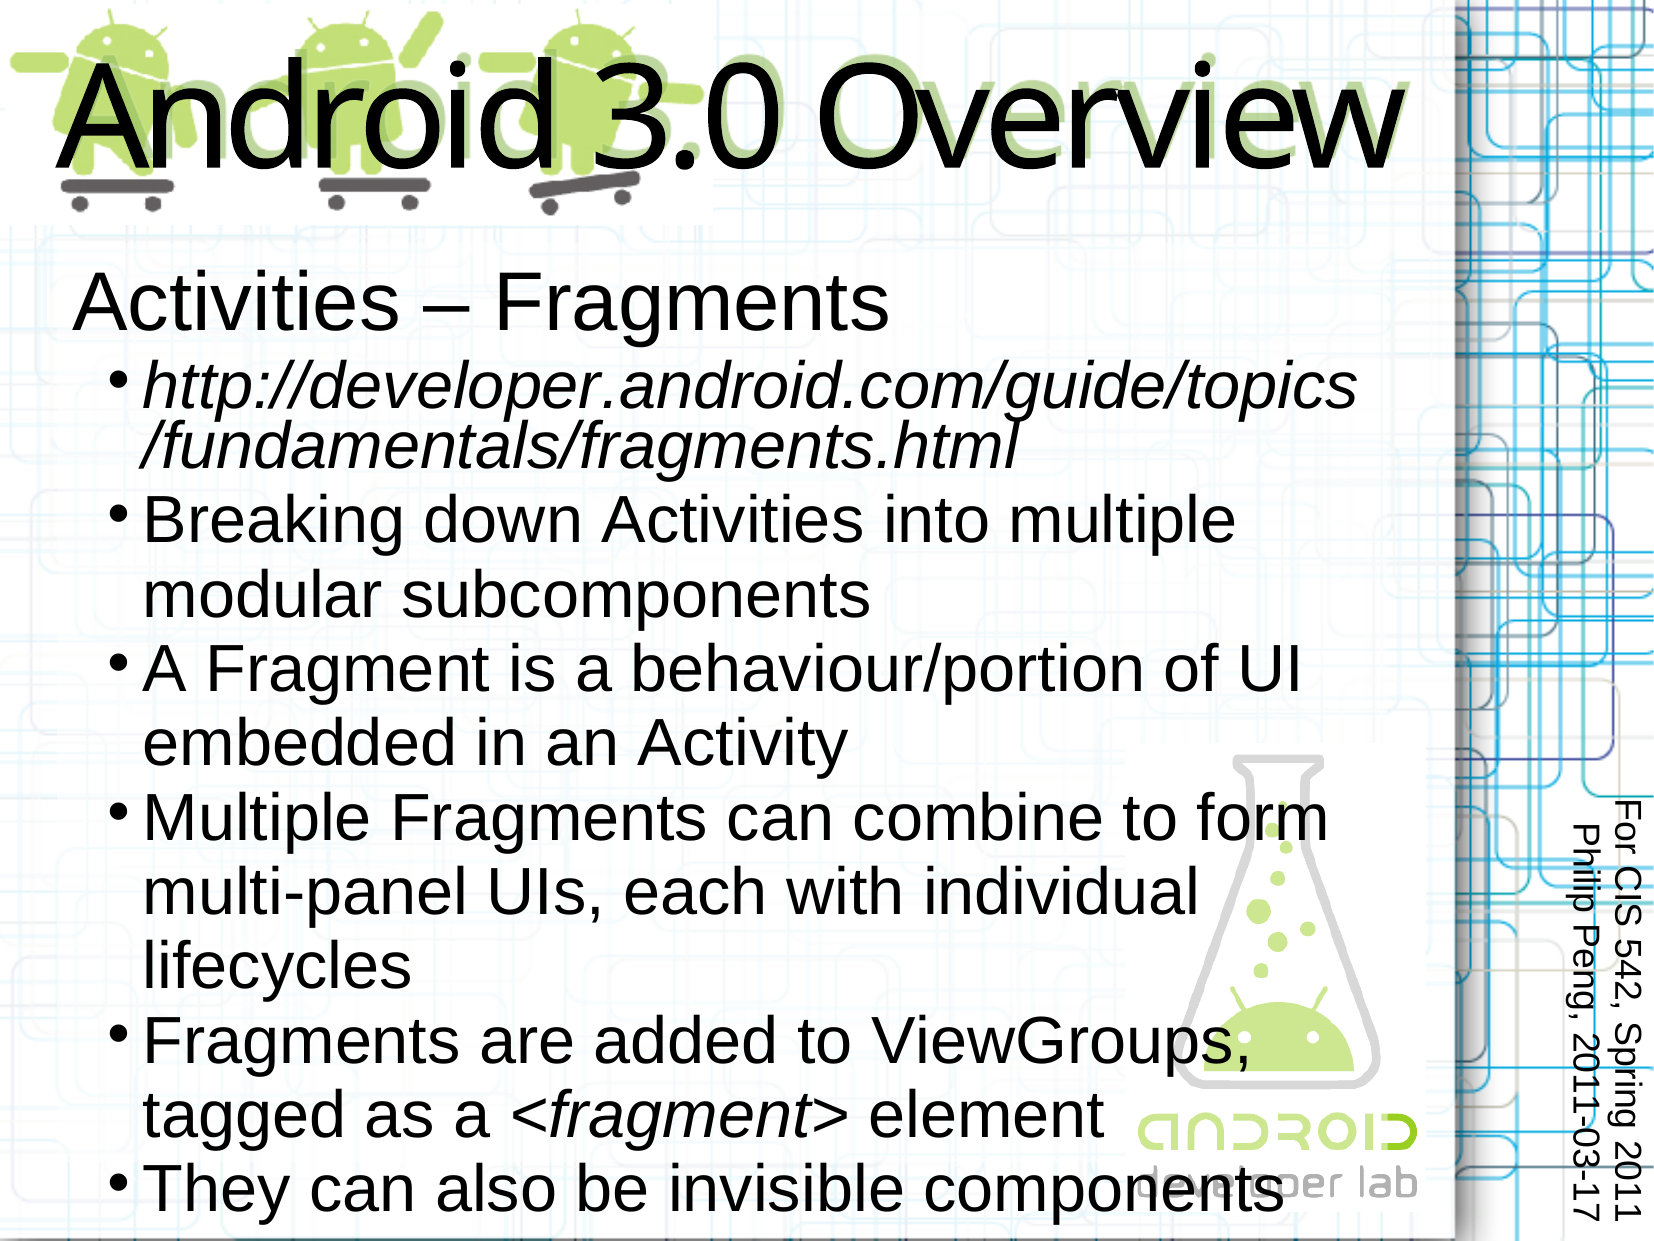

Android 3.0 Overview
Activities – Fragments
http://developer.android.com/guide/topics/fundamentals/fragments.html
Breaking down Activities into multiple modular subcomponents
A Fragment is a behaviour/portion of UI embedded in an Activity
Multiple Fragments can combine to form multi-panel UIs, each with individual lifecycles
Fragments are added to ViewGroups, tagged as a <fragment> element
They can also be invisible components
For CIS 542, Spring 2011
Philip Peng, 2011-03-17